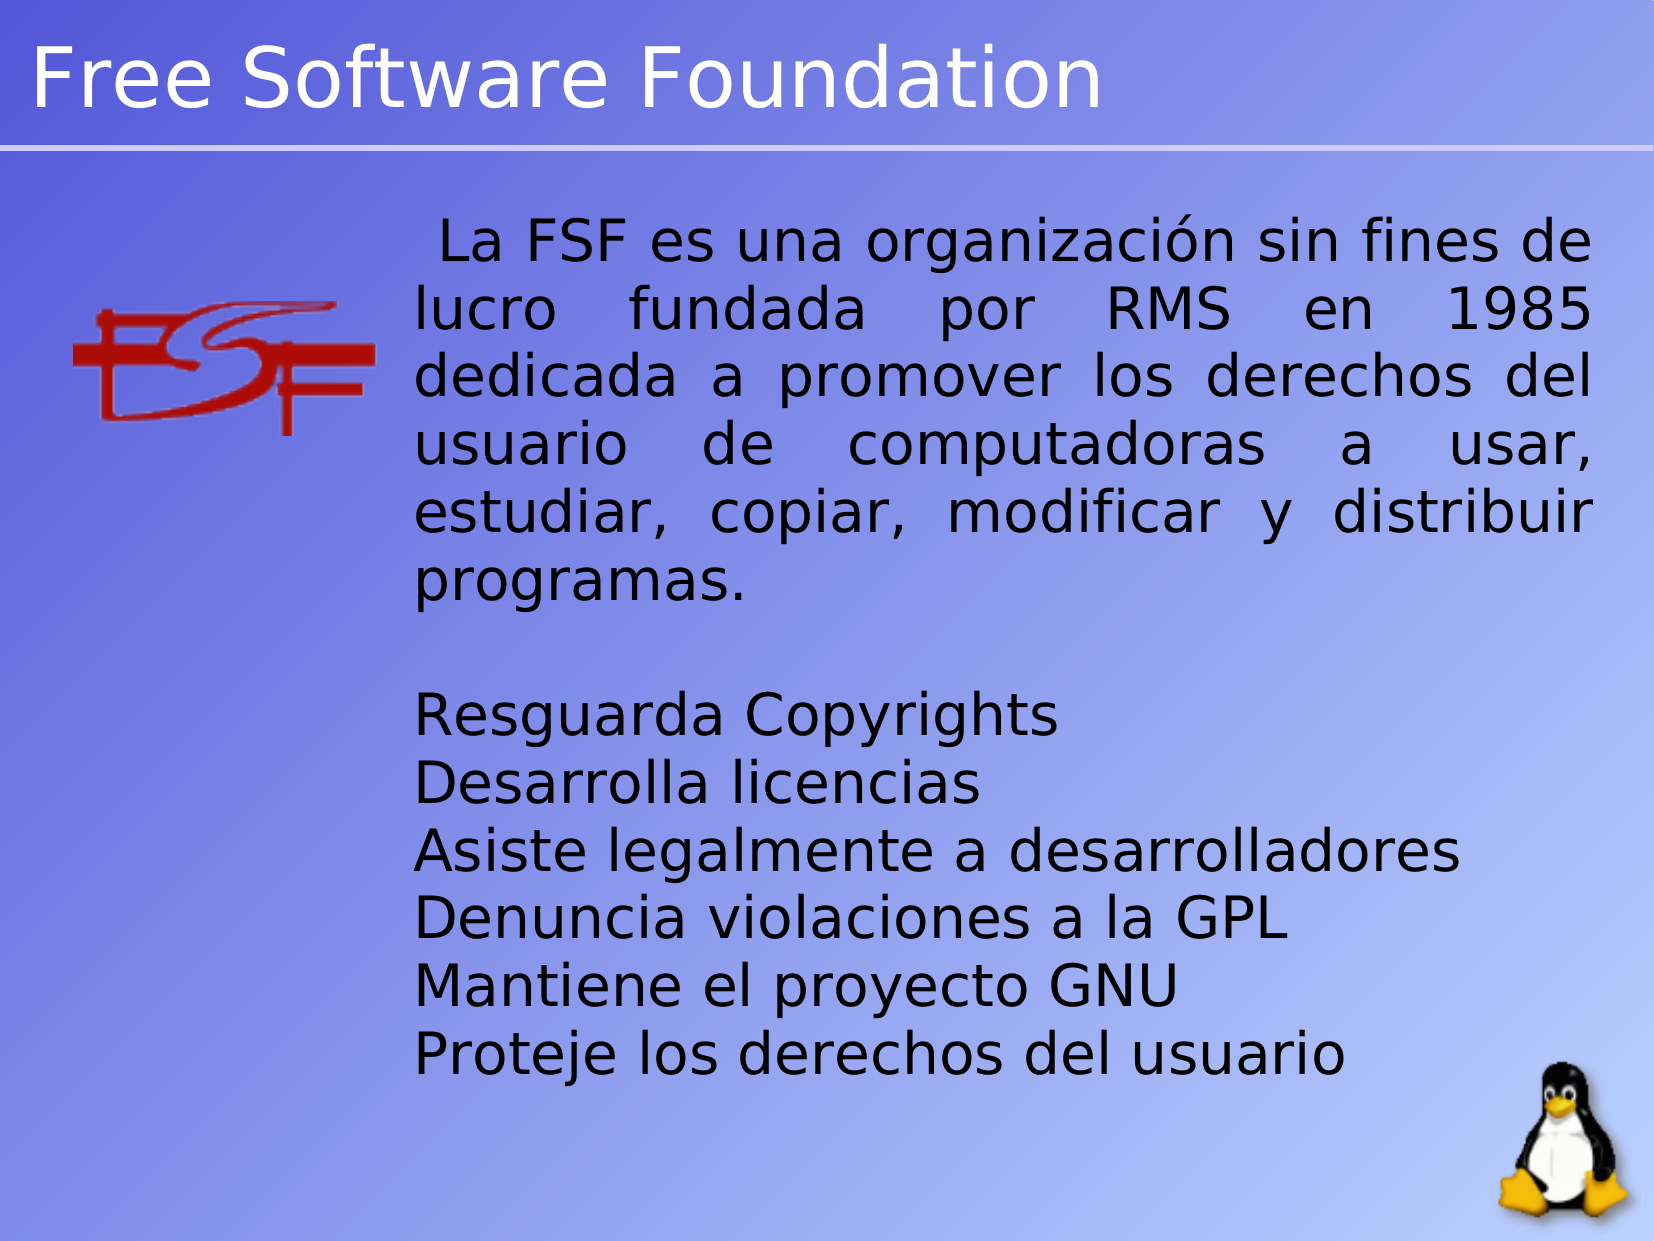

# Free Software Foundation
La FSF es una organización sin fines de lucro fundada por RMS en 1985 dedicada a promover los derechos del usuario de computadoras a usar, estudiar, copiar, modificar y distribuir programas.
Resguarda Copyrights
Desarrolla licencias
Asiste legalmente a desarrolladores
Denuncia violaciones a la GPL
Mantiene el proyecto GNU
Proteje los derechos del usuario